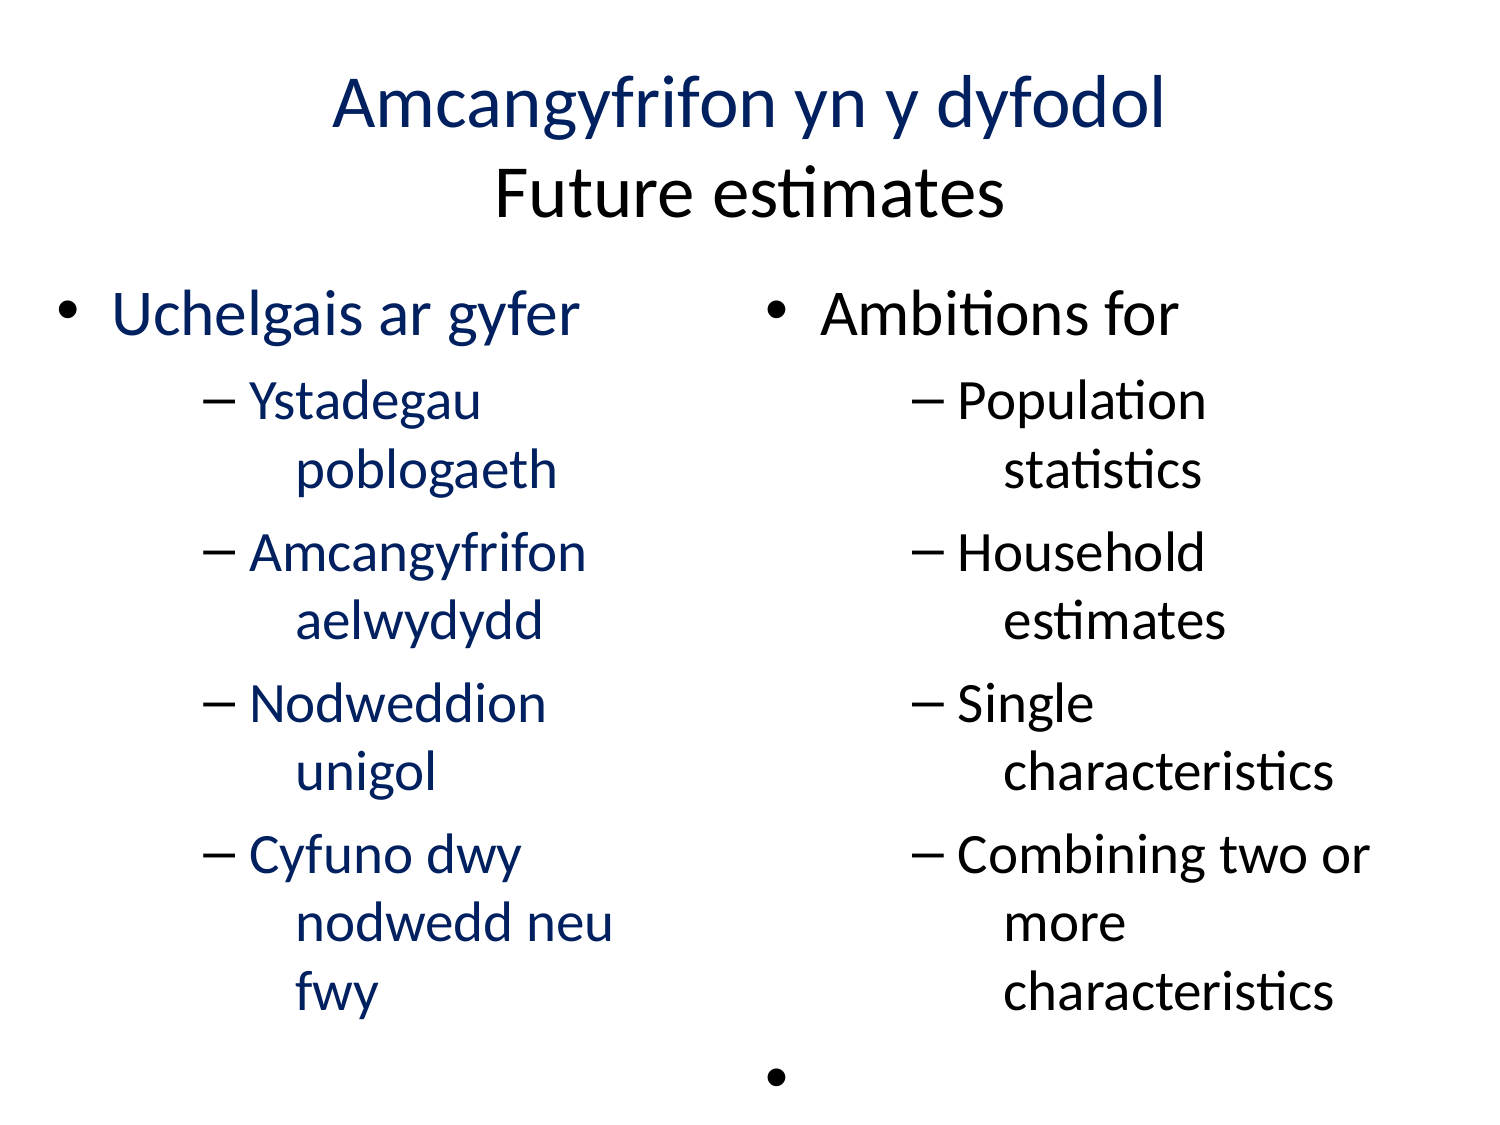

Amcangyfrifon yn y dyfodol
Future estimates
Uchelgais ar gyfer
Ystadegau poblogaeth
Amcangyfrifon aelwydydd
Nodweddion unigol
Cyfuno dwy nodwedd neu fwy
# Ambitions for
Population statistics
Household estimates
Single characteristics
Combining two or more characteristics